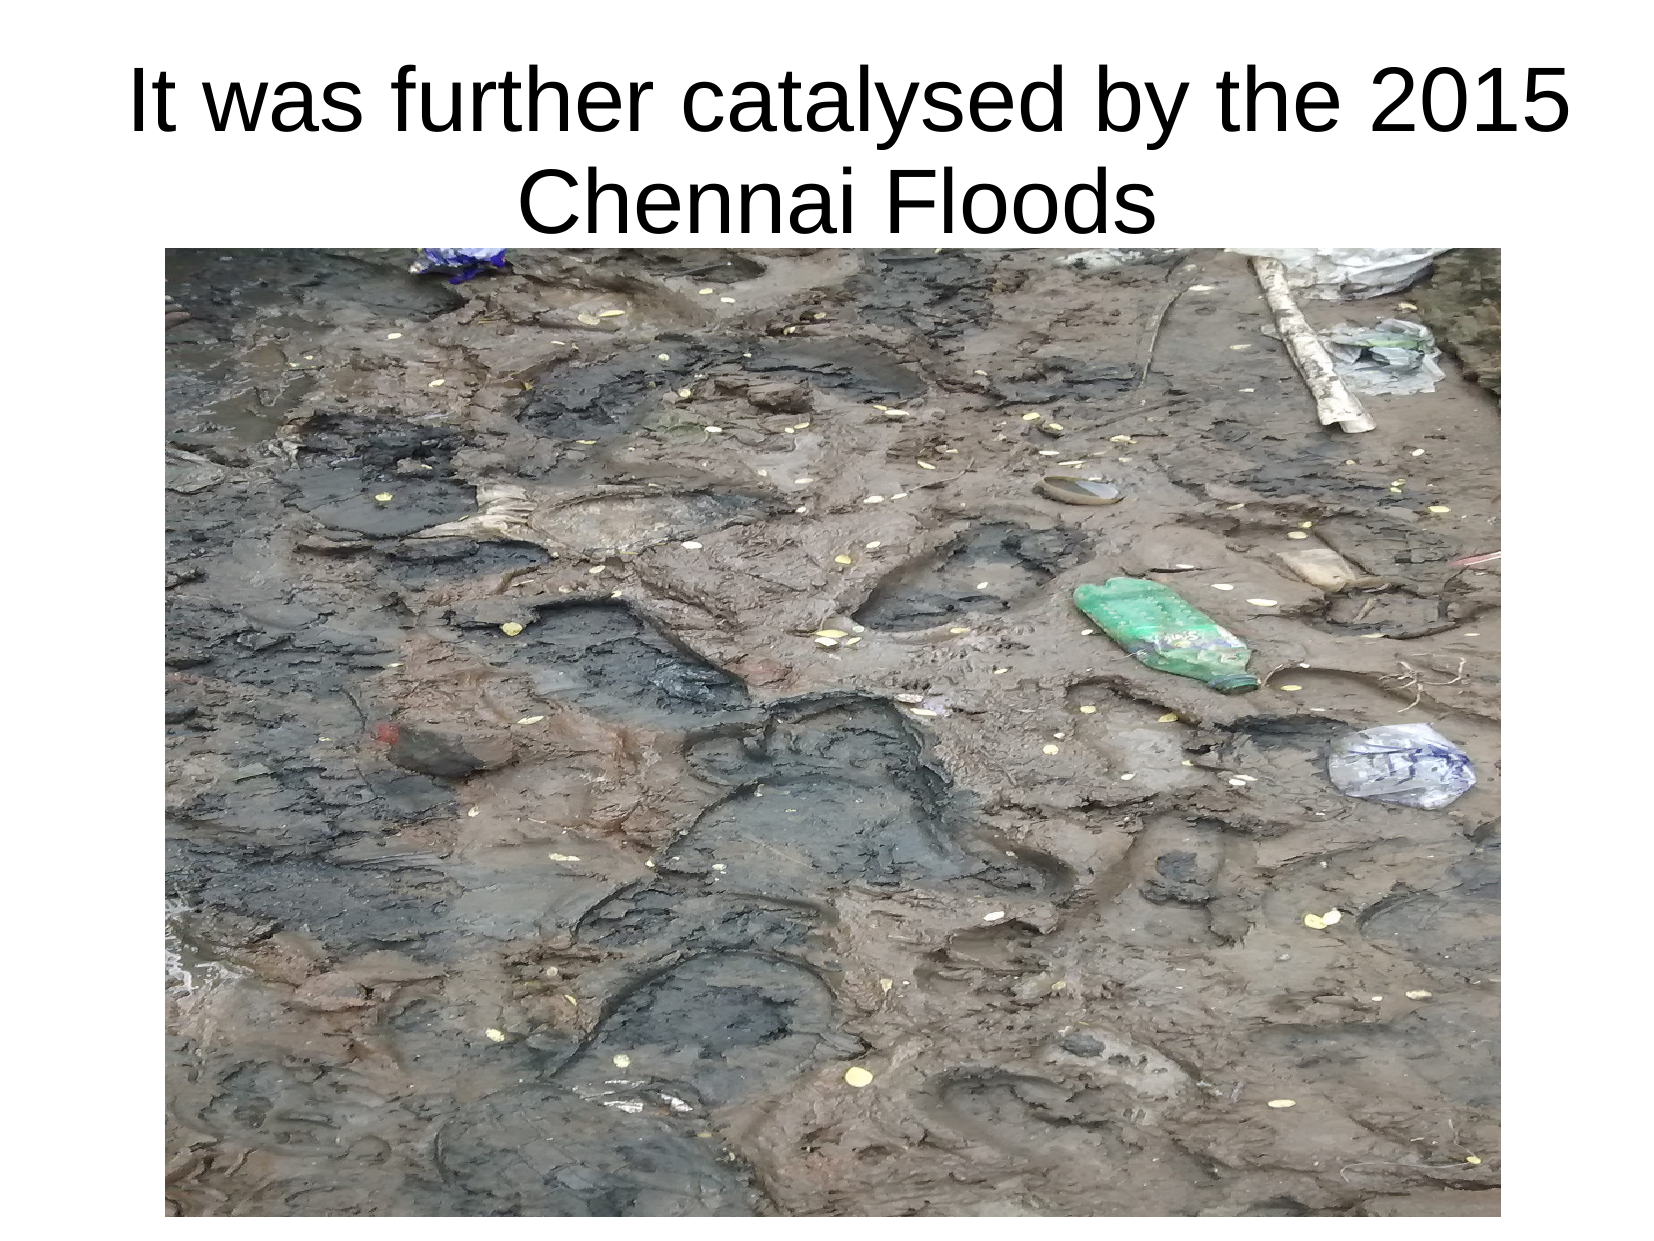

# It was further catalysed by the 2015 Chennai Floods